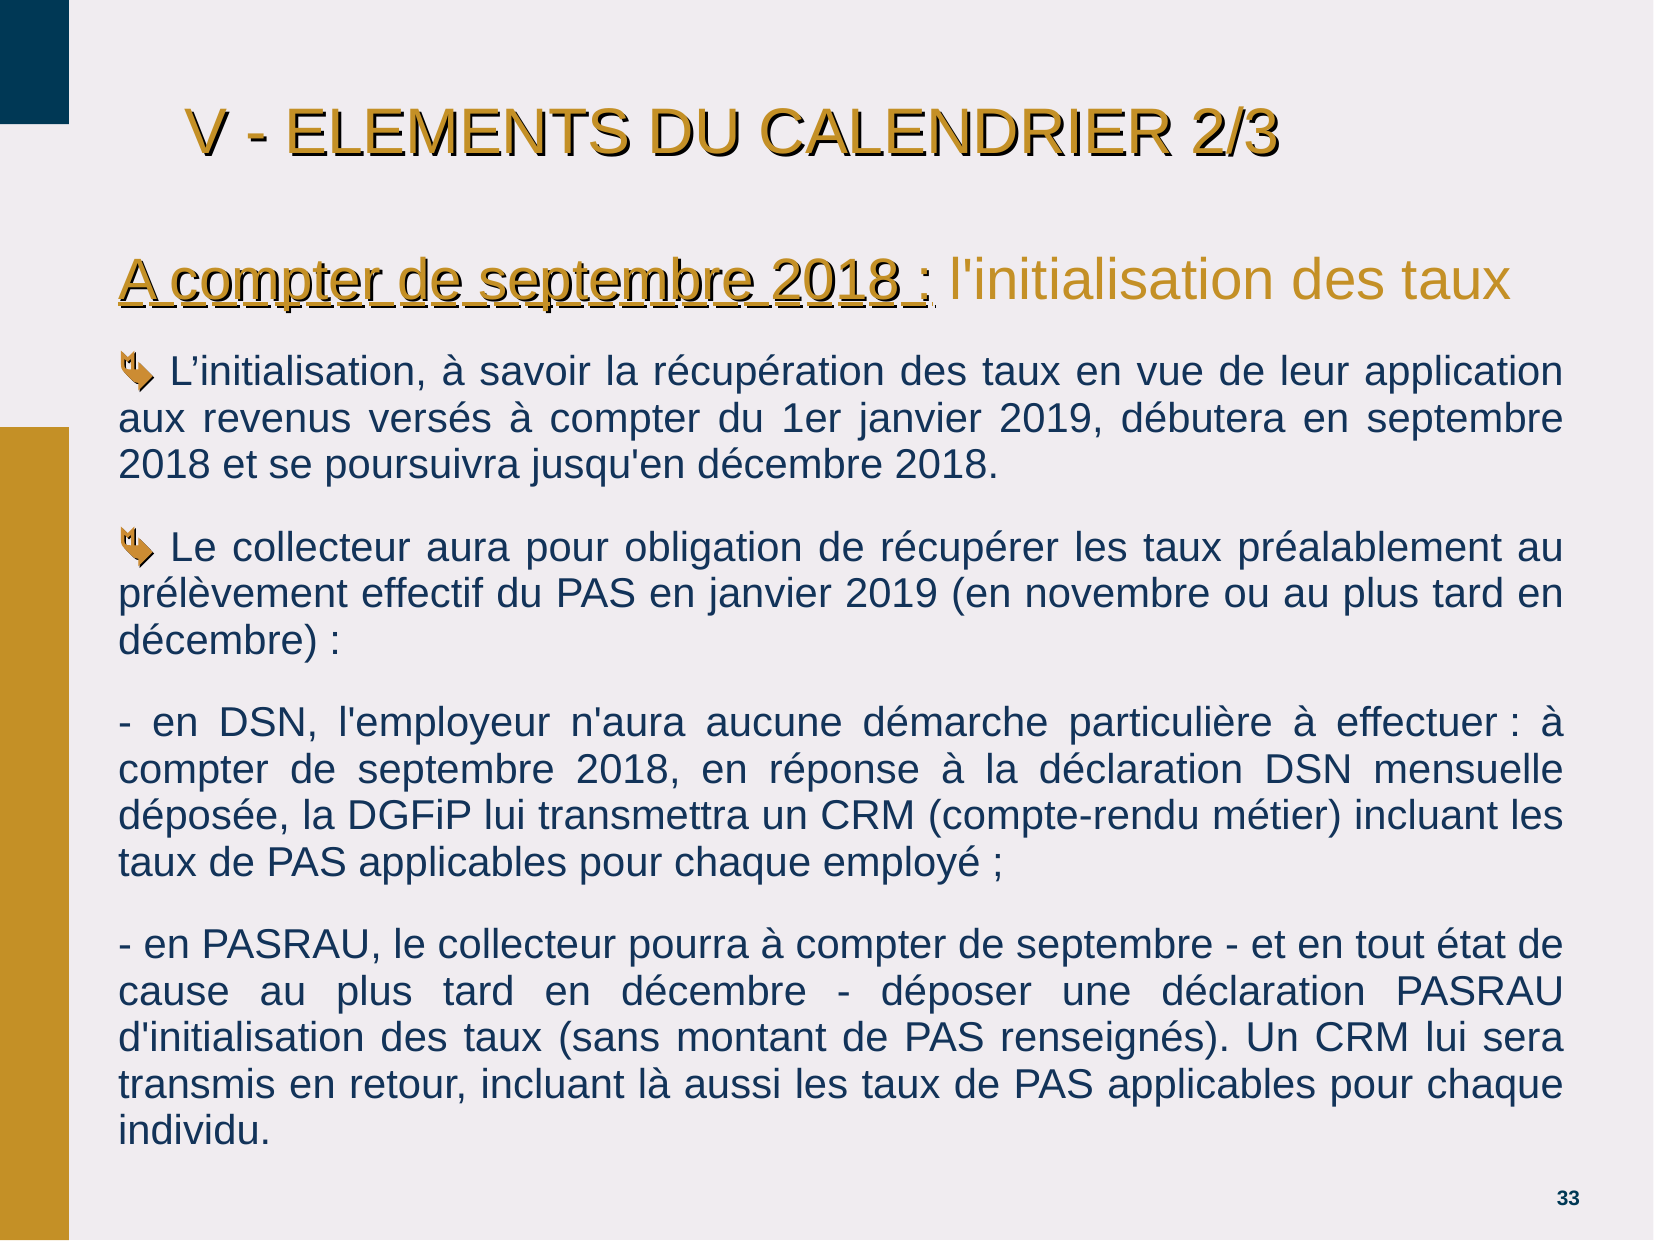

# V - ELEMENTS DU CALENDRIER 2/3
A compter de septembre 2018 : l'initialisation des taux
 L’initialisation, à savoir la récupération des taux en vue de leur application aux revenus versés à compter du 1er janvier 2019, débutera en septembre 2018 et se poursuivra jusqu'en décembre 2018.
 Le collecteur aura pour obligation de récupérer les taux préalablement au prélèvement effectif du PAS en janvier 2019 (en novembre ou au plus tard en décembre) :
- en DSN, l'employeur n'aura aucune démarche particulière à effectuer : à compter de septembre 2018, en réponse à la déclaration DSN mensuelle déposée, la DGFiP lui transmettra un CRM (compte-rendu métier) incluant les taux de PAS applicables pour chaque employé ;
- en PASRAU, le collecteur pourra à compter de septembre - et en tout état de cause au plus tard en décembre - déposer une déclaration PASRAU d'initialisation des taux (sans montant de PAS renseignés). Un CRM lui sera transmis en retour, incluant là aussi les taux de PAS applicables pour chaque individu.